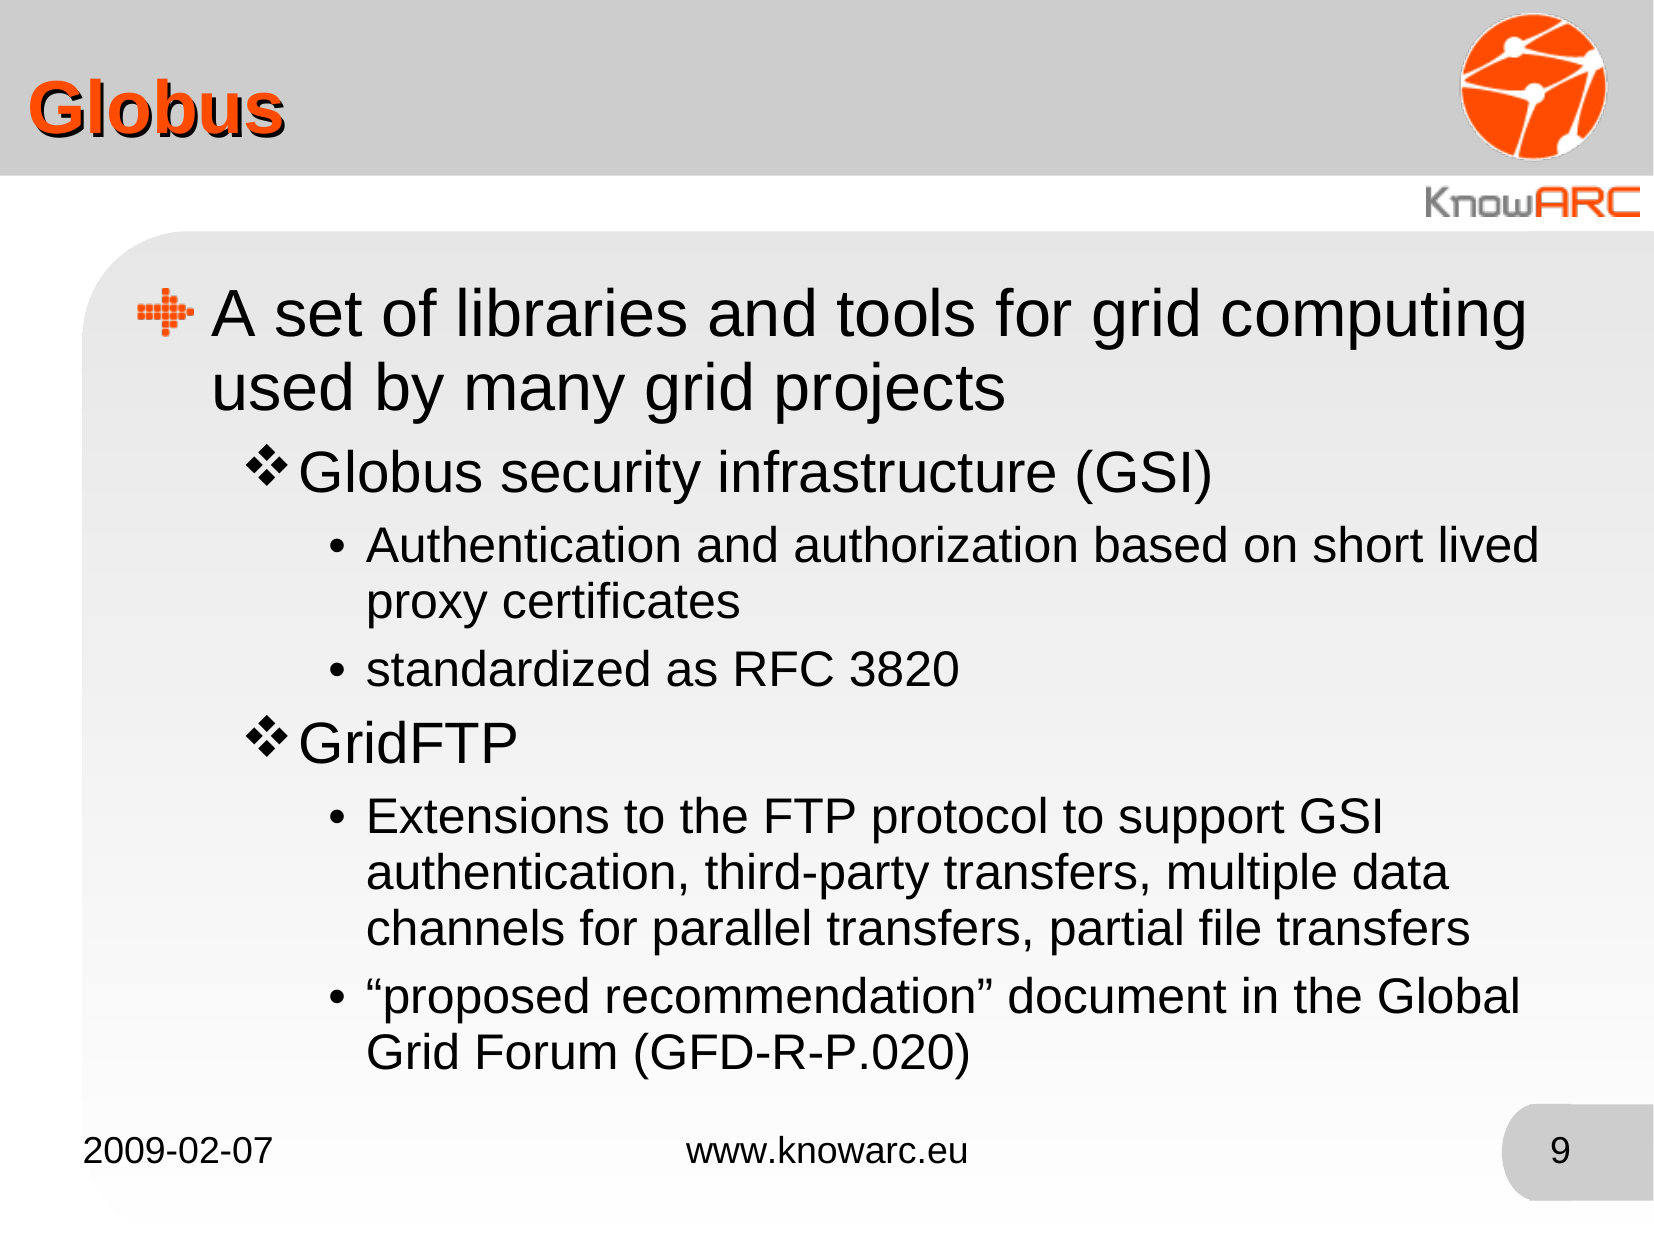

# Globus
A set of libraries and tools for grid computing used by many grid projects
Globus security infrastructure (GSI)
Authentication and authorization based on short lived proxy certificates
standardized as RFC 3820
GridFTP
Extensions to the FTP protocol to support GSI authentication, third-party transfers, multiple data channels for parallel transfers, partial file transfers
“proposed recommendation” document in the Global Grid Forum (GFD-R-P.020)
2009-02-07
www.knowarc.eu
9